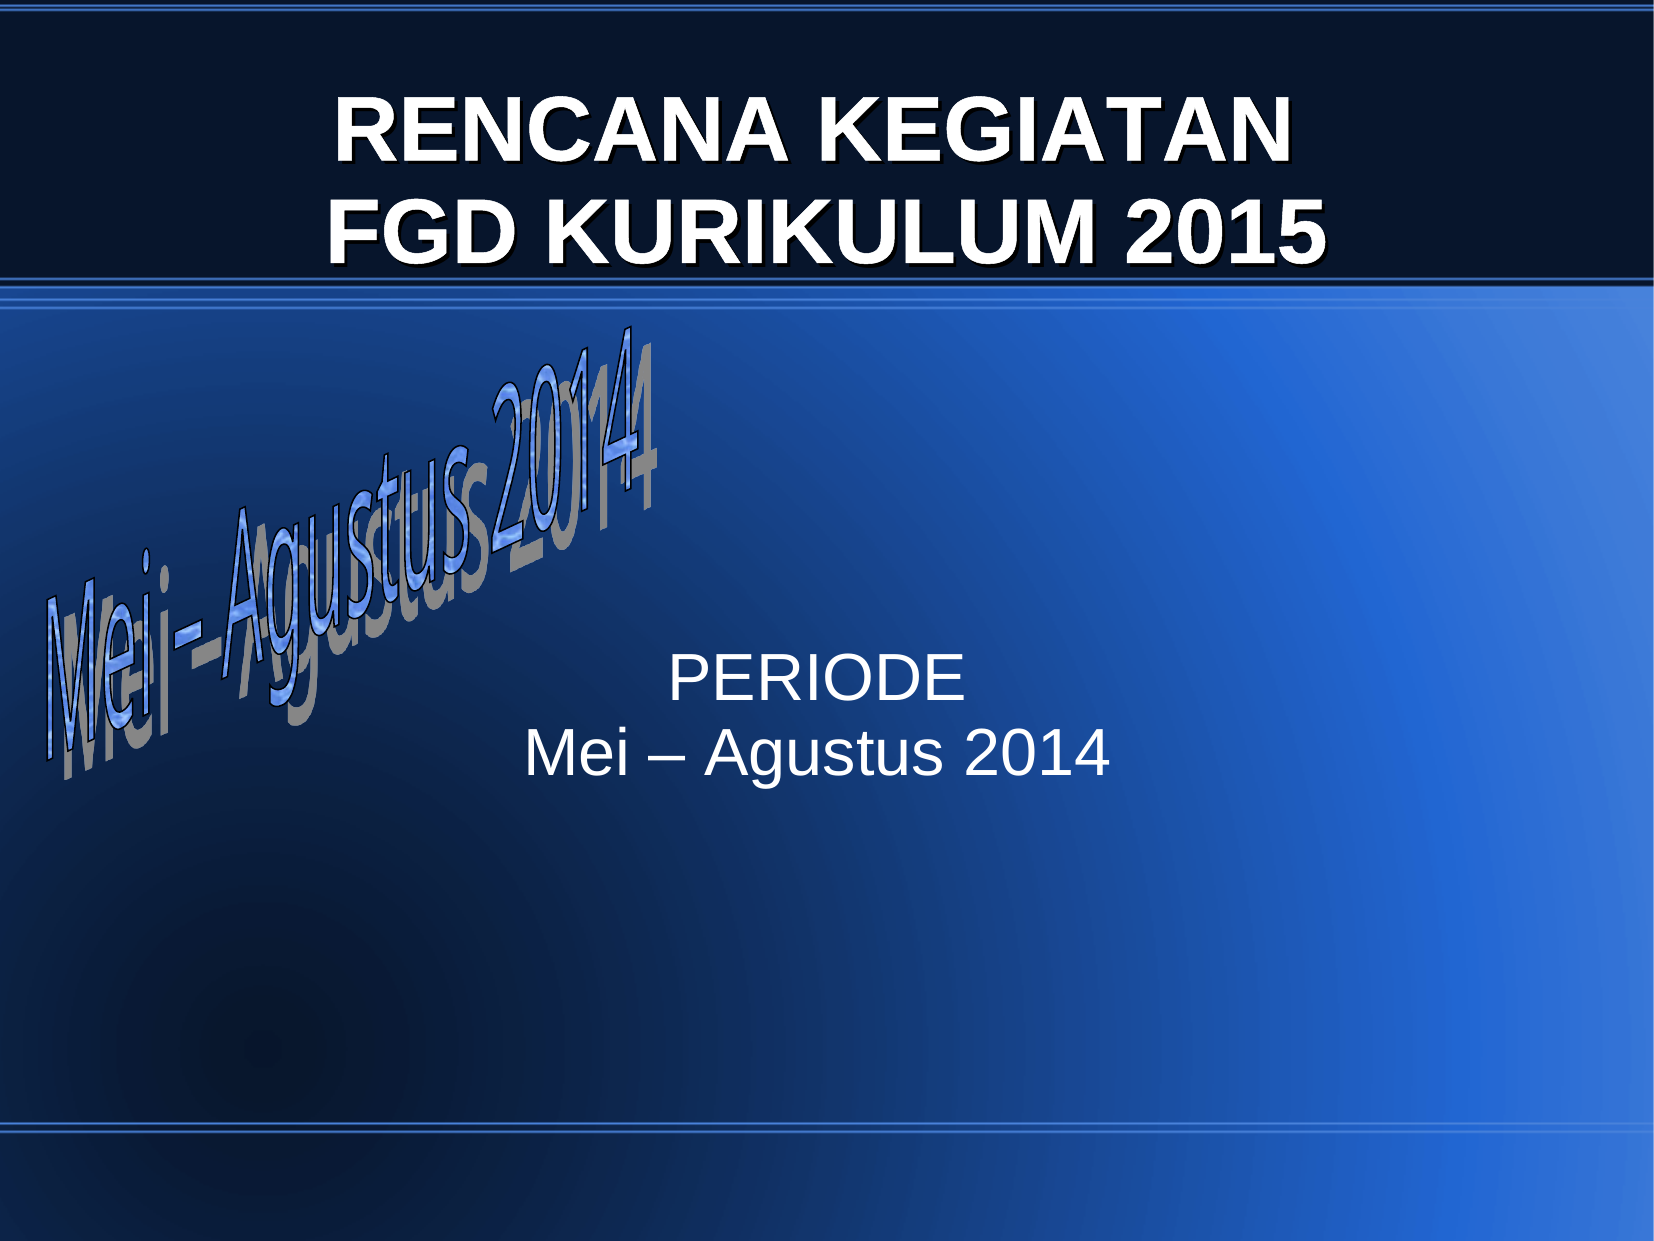

# RENCANA KEGIATAN FGD KURIKULUM 2015
Mei – Agustus 2014
PERIODE
Mei – Agustus 2014